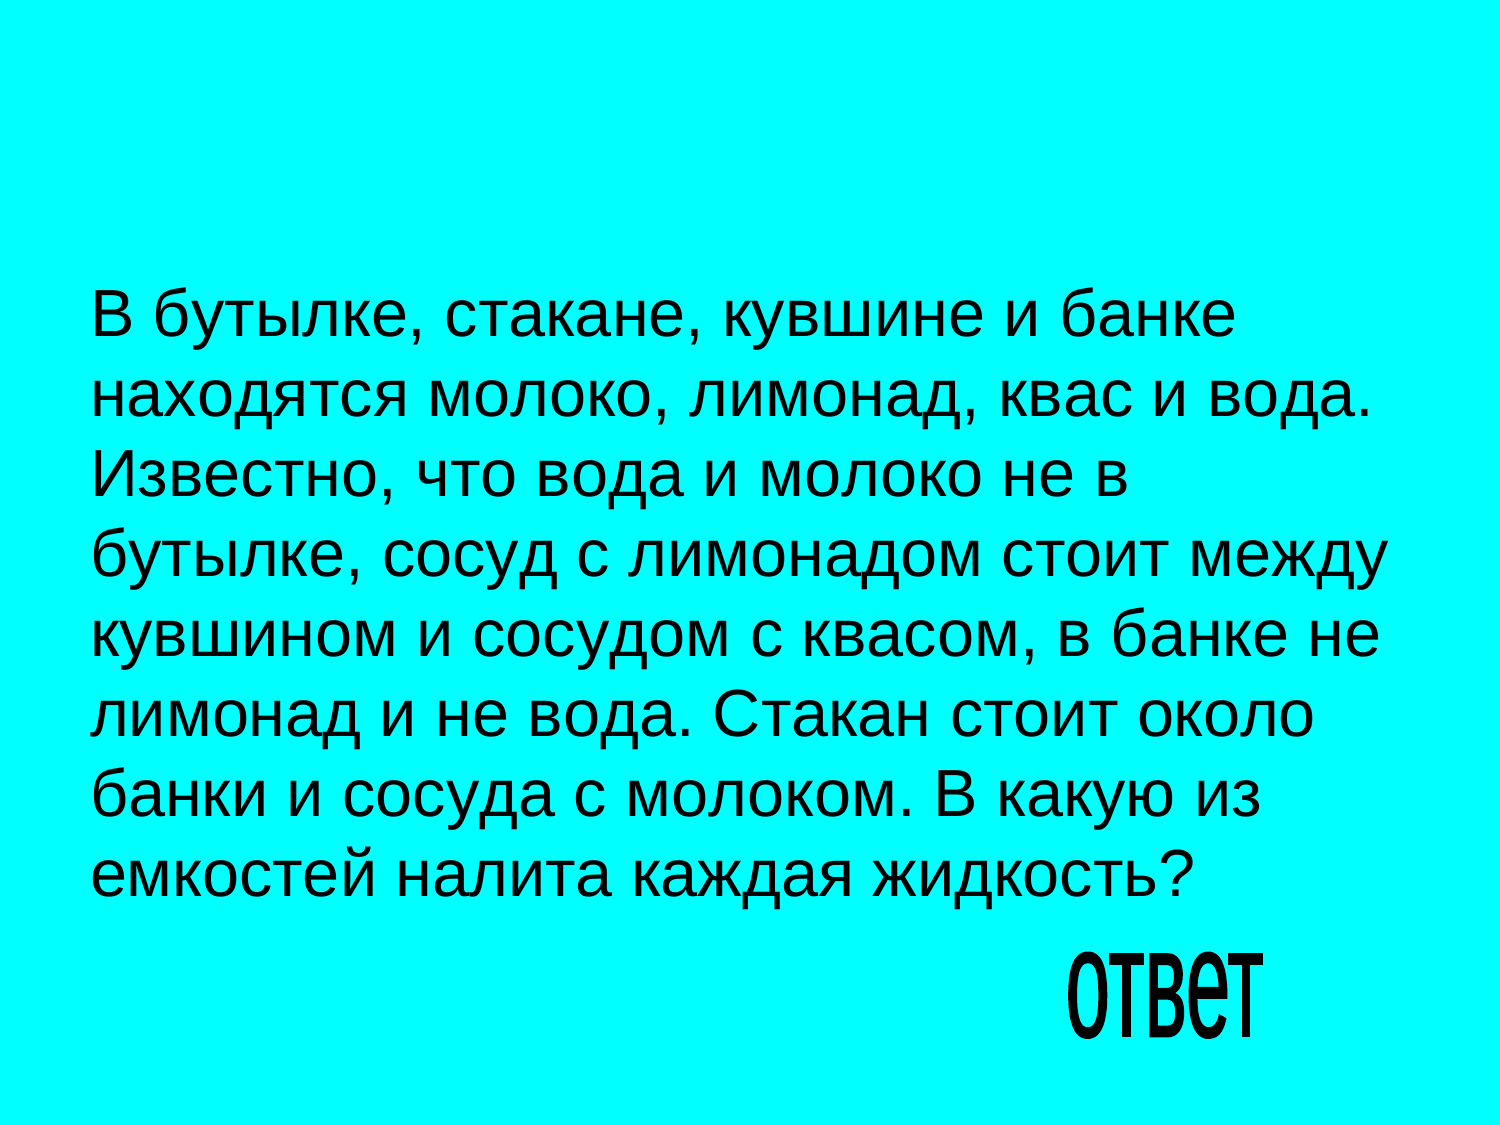

#
В бутылке, стакане, кувшине и банке находятся молоко, лимонад, квас и вода. Известно, что вода и молоко не в бутылке, сосуд с лимонадом стоит между кувшином и сосудом с квасом, в банке не лимонад и не вода. Стакан стоит около банки и сосуда с молоком. В какую из емкостей налита каждая жидкость?
ответ